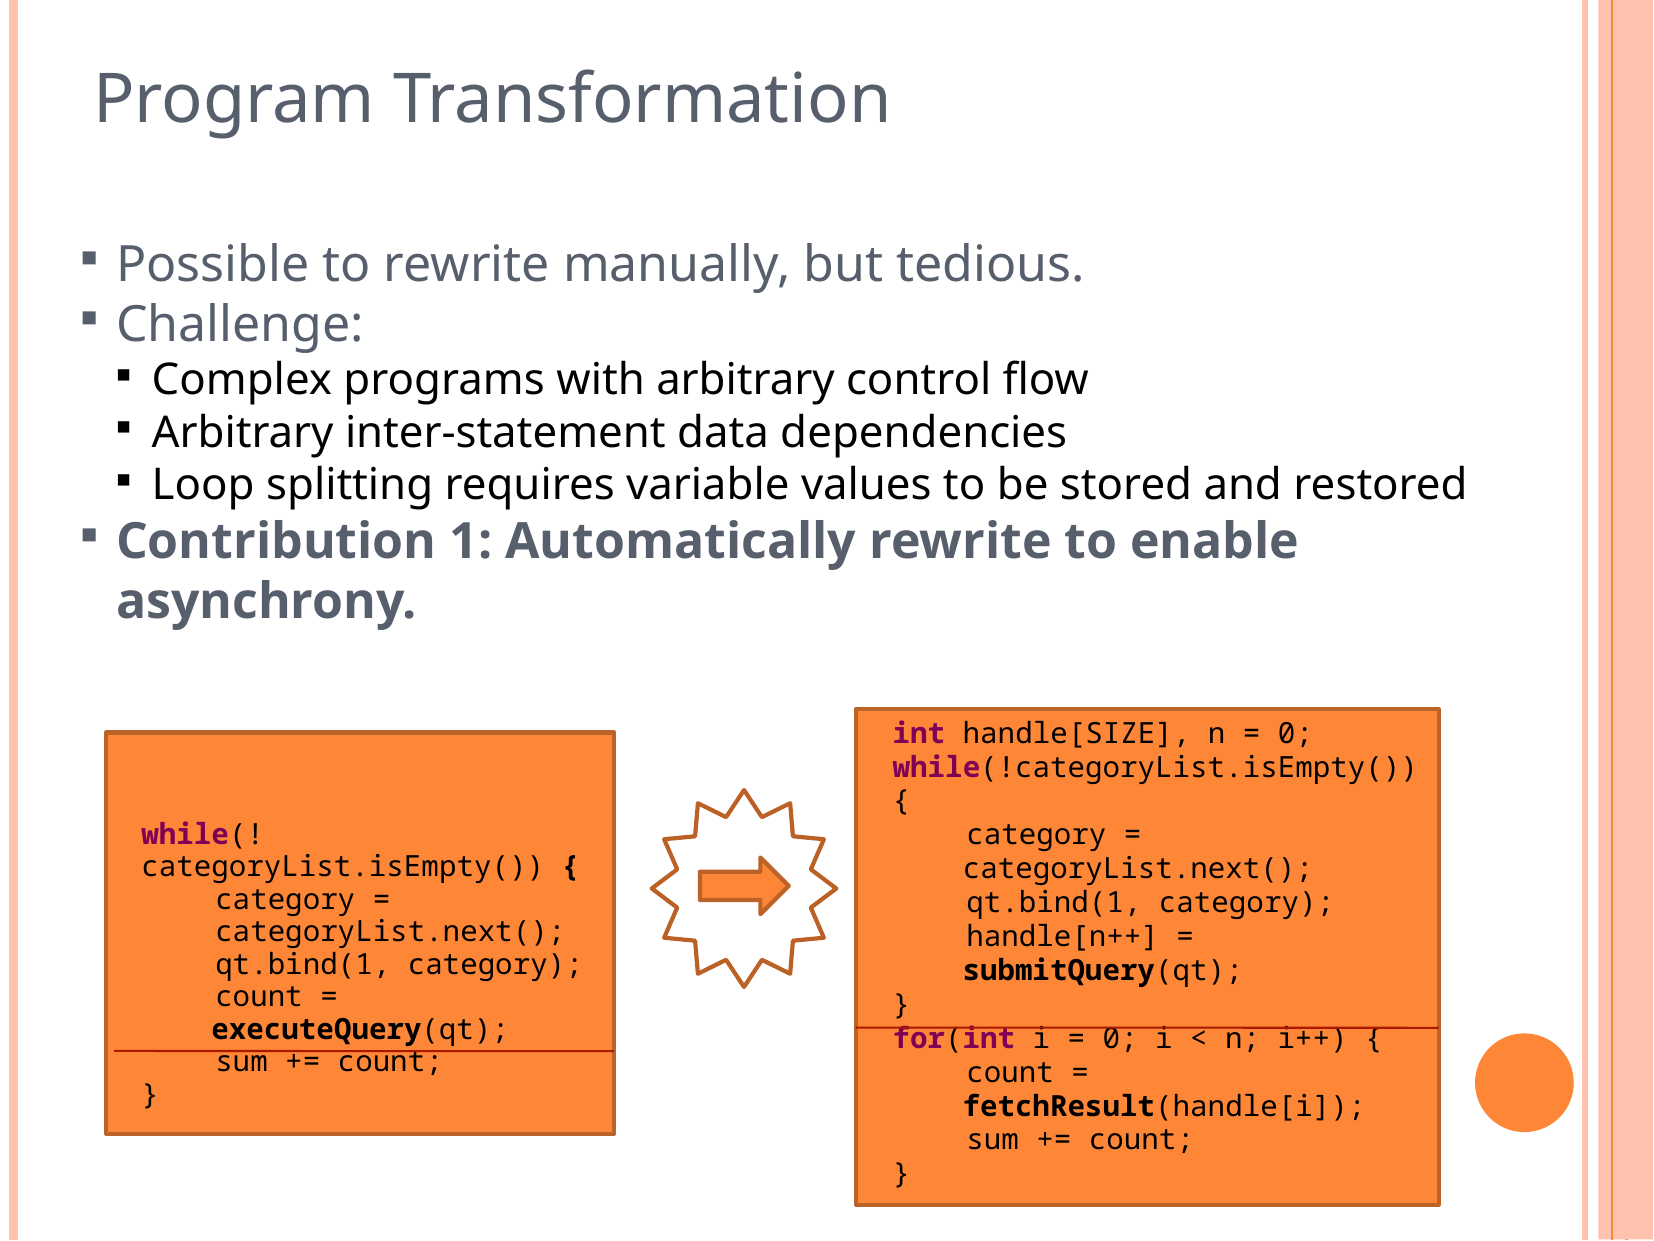

Program Transformation
Possible to rewrite manually, but tedious.
Challenge:
Complex programs with arbitrary control flow
Arbitrary inter-statement data dependencies
Loop splitting requires variable values to be stored and restored
Contribution 1: Automatically rewrite to enable asynchrony.
int handle[SIZE], n = 0;
while(!categoryList.isEmpty()) {
	category = 	 	 categoryList.next();
	qt.bind(1, category);
	handle[n++] = 	 	 submitQuery(qt);
}
for(int i = 0; i < n; i++) {
	count = 	 	 	 	 fetchResult(handle[i]);
	sum += count;
}
while(!categoryList.isEmpty()) {
	category = 	 	 	categoryList.next();
	qt.bind(1, category);
	count = 	 	 	 executeQuery(qt);
	sum += count;
}